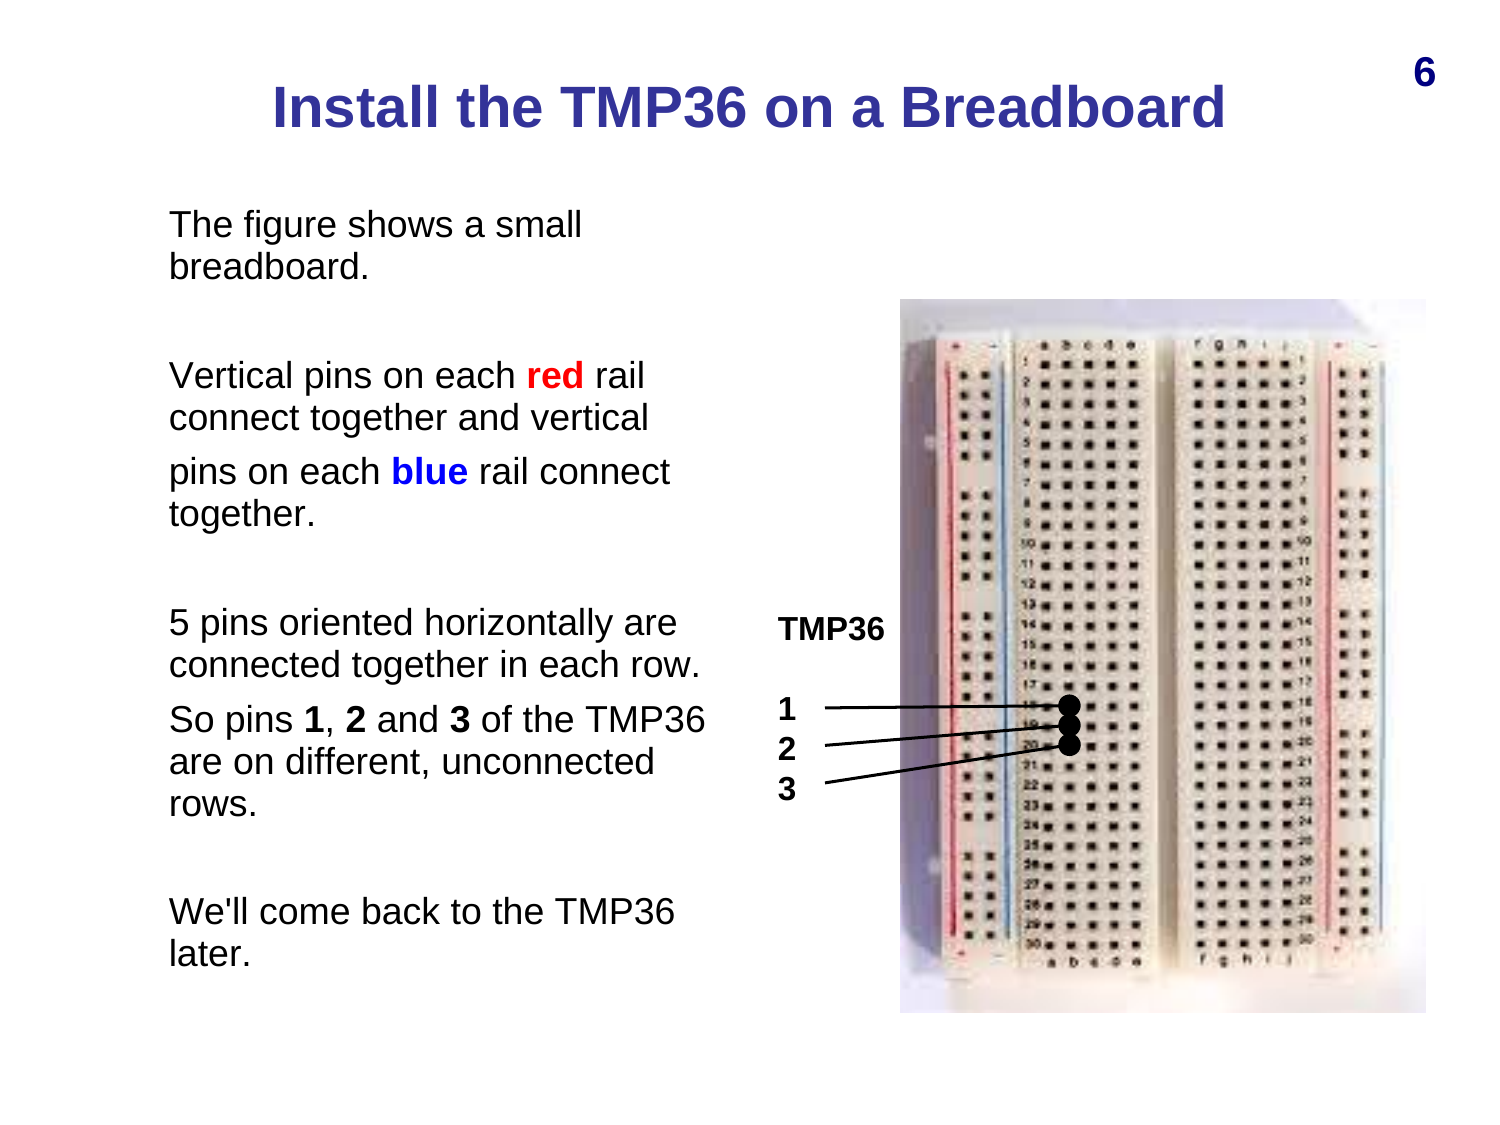

6
# Install the TMP36 on a Breadboard
The figure shows a small breadboard.
Vertical pins on each red rail connect together and vertical
pins on each blue rail connect together.
5 pins oriented horizontally are connected together in each row.
So pins 1, 2 and 3 of the TMP36 are on different, unconnected rows.
We'll come back to the TMP36 later.
TMP36
1
2
3